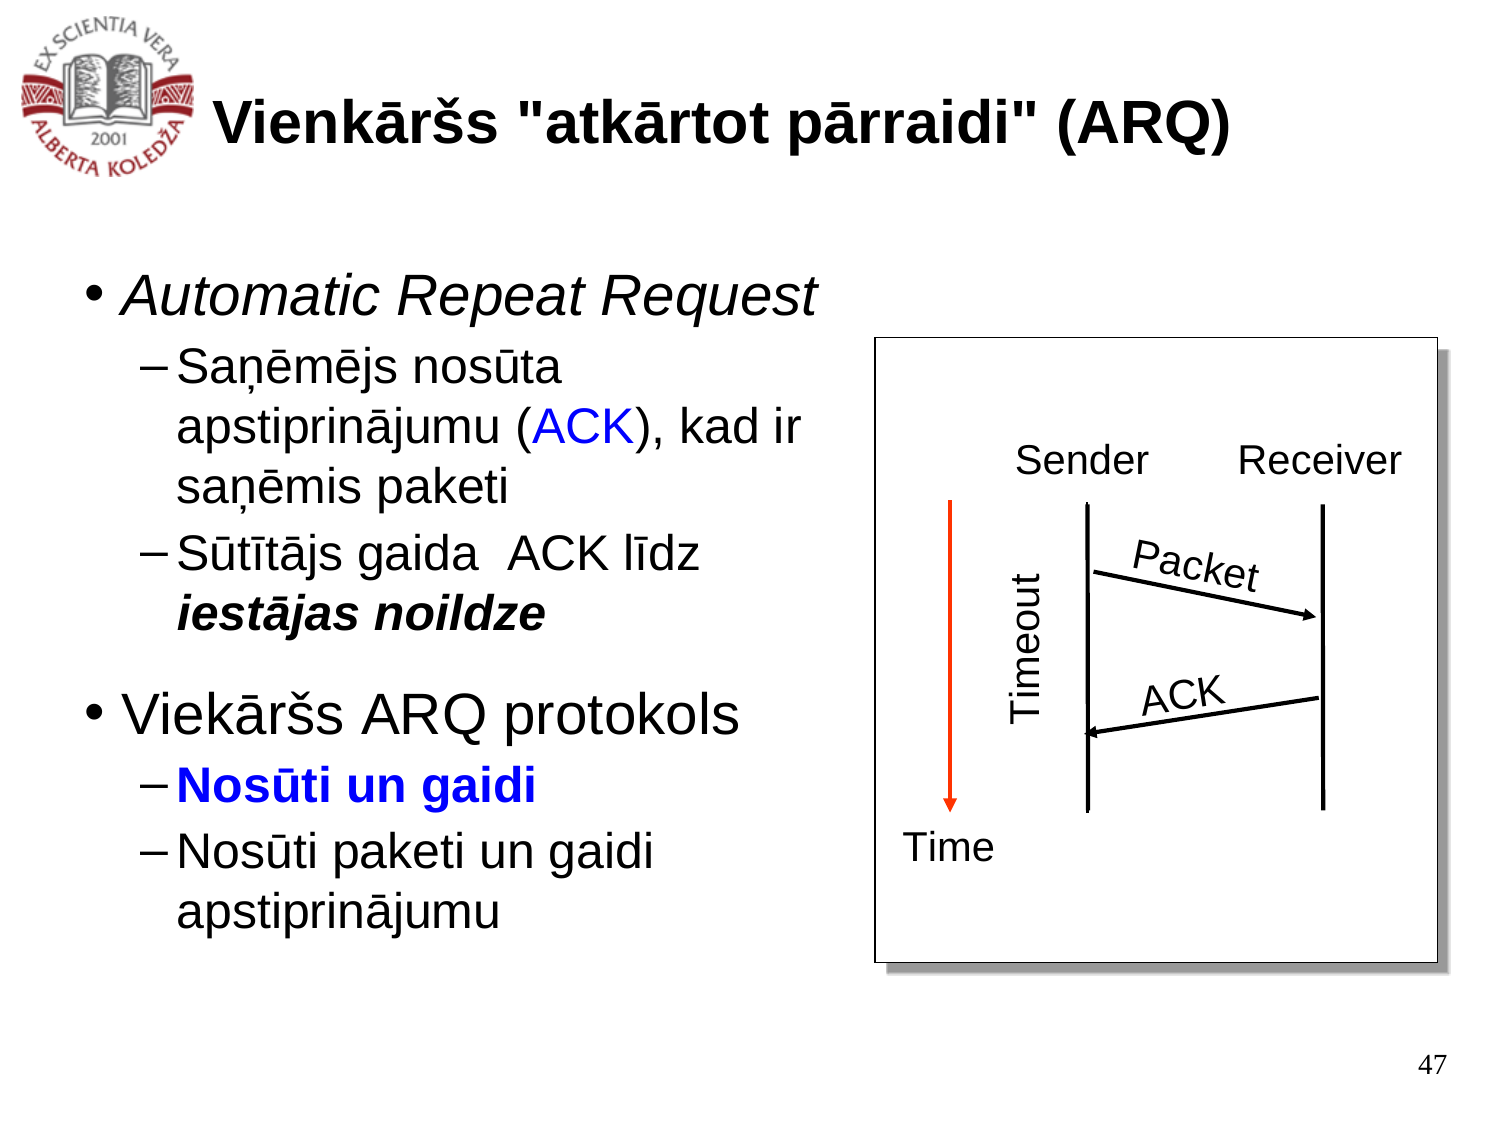

# Vienkāršs "atkārtot pārraidi" (ARQ)
Automatic Repeat Request
Saņēmējs nosūta apstiprinājumu (ACK), kad ir saņēmis paketi
Sūtītājs gaida ACK līdz iestājas noildze
Viekāršs ARQ protokols
Nosūti un gaidi
Nosūti paketi un gaidi apstiprinājumu
Sender
Receiver
Packet
Timeout
ACK
Time